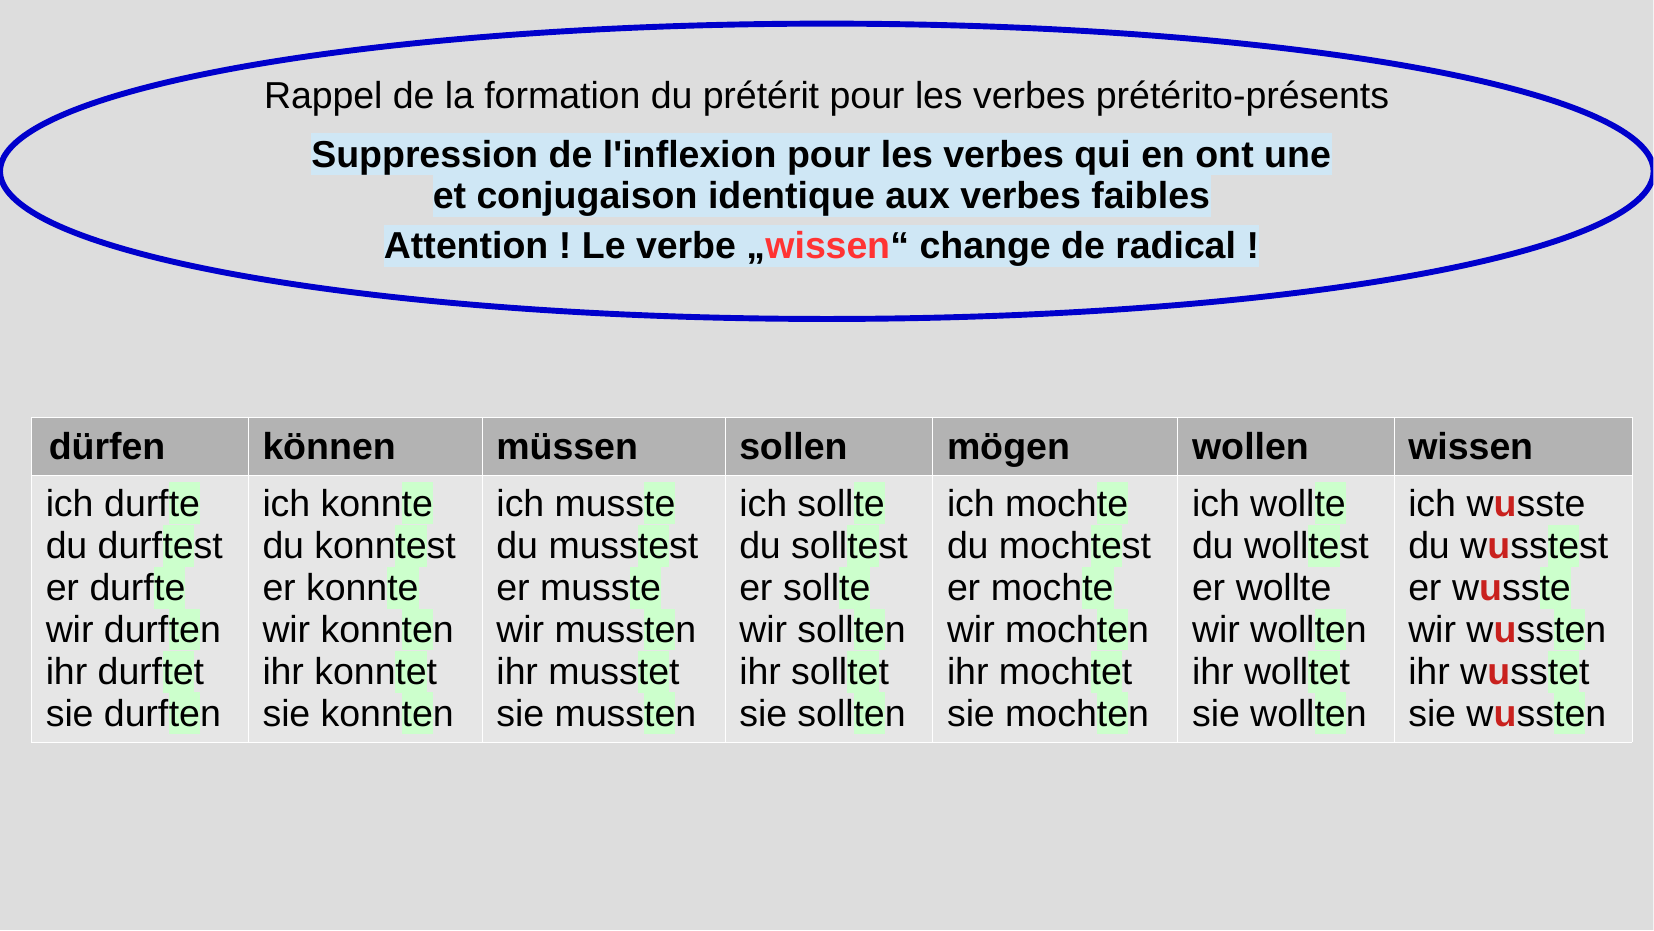

Rappel de la formation du prétérit pour les verbes prétérito-présents
Suppression de l'inflexion pour les verbes qui en ont une
et conjugaison identique aux verbes faibles
Attention ! Le verbe „wissen“ change de radical !
| dürfen | können | müssen | sollen | mögen | wollen | wissen |
| --- | --- | --- | --- | --- | --- | --- |
| ich durfte du durftest er durfte wir durften ihr durftet sie durften | ich konnte du konntest er konnte wir konnten ihr konntet sie konnten | ich musste du musstest er musste wir mussten ihr musstet sie mussten | ich sollte du solltest er sollte wir sollten ihr solltet sie sollten | ich mochte du mochtest er mochte wir mochten ihr mochtet sie mochten | ich wollte du wolltest er wollte wir wollten ihr wolltet sie wollten | ich wusste du wusstest er wusste wir wussten ihr wusstet sie wussten |